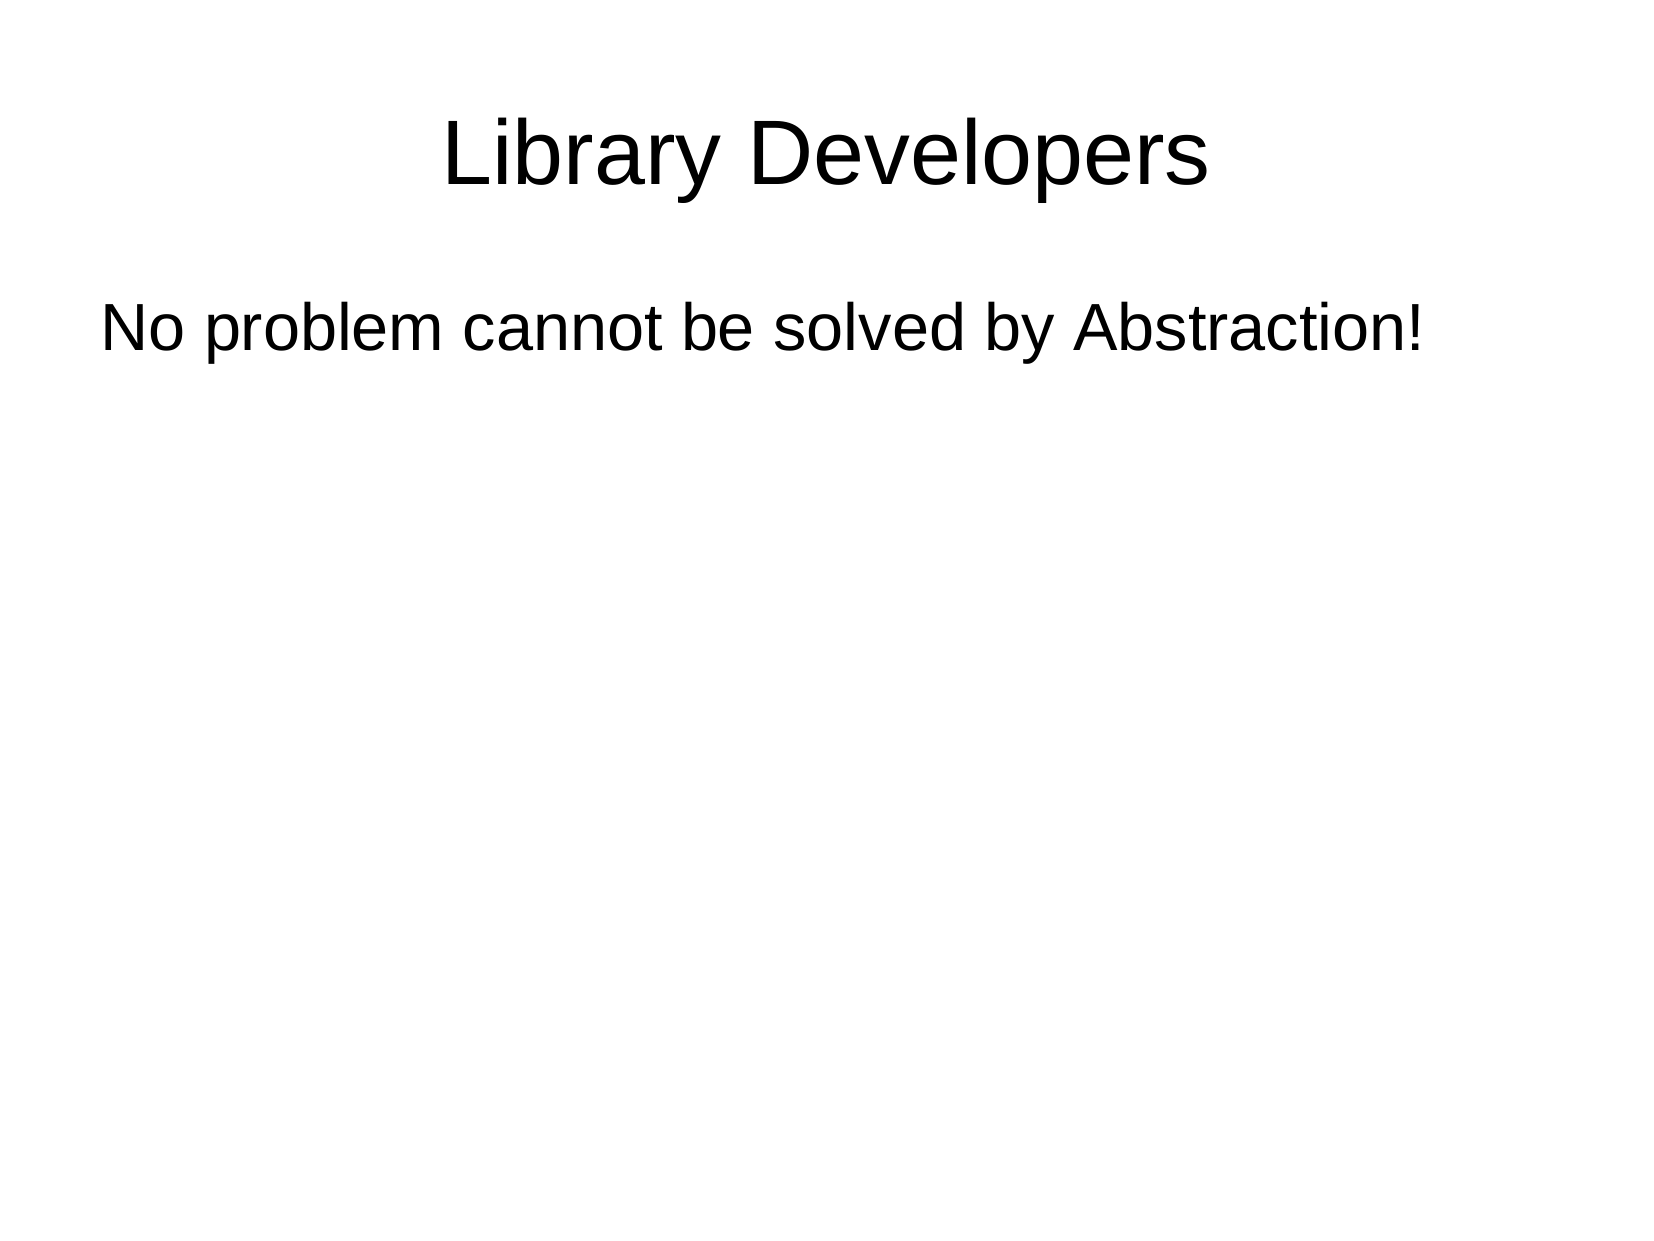

# Library Developers
No problem cannot be solved by Abstraction!